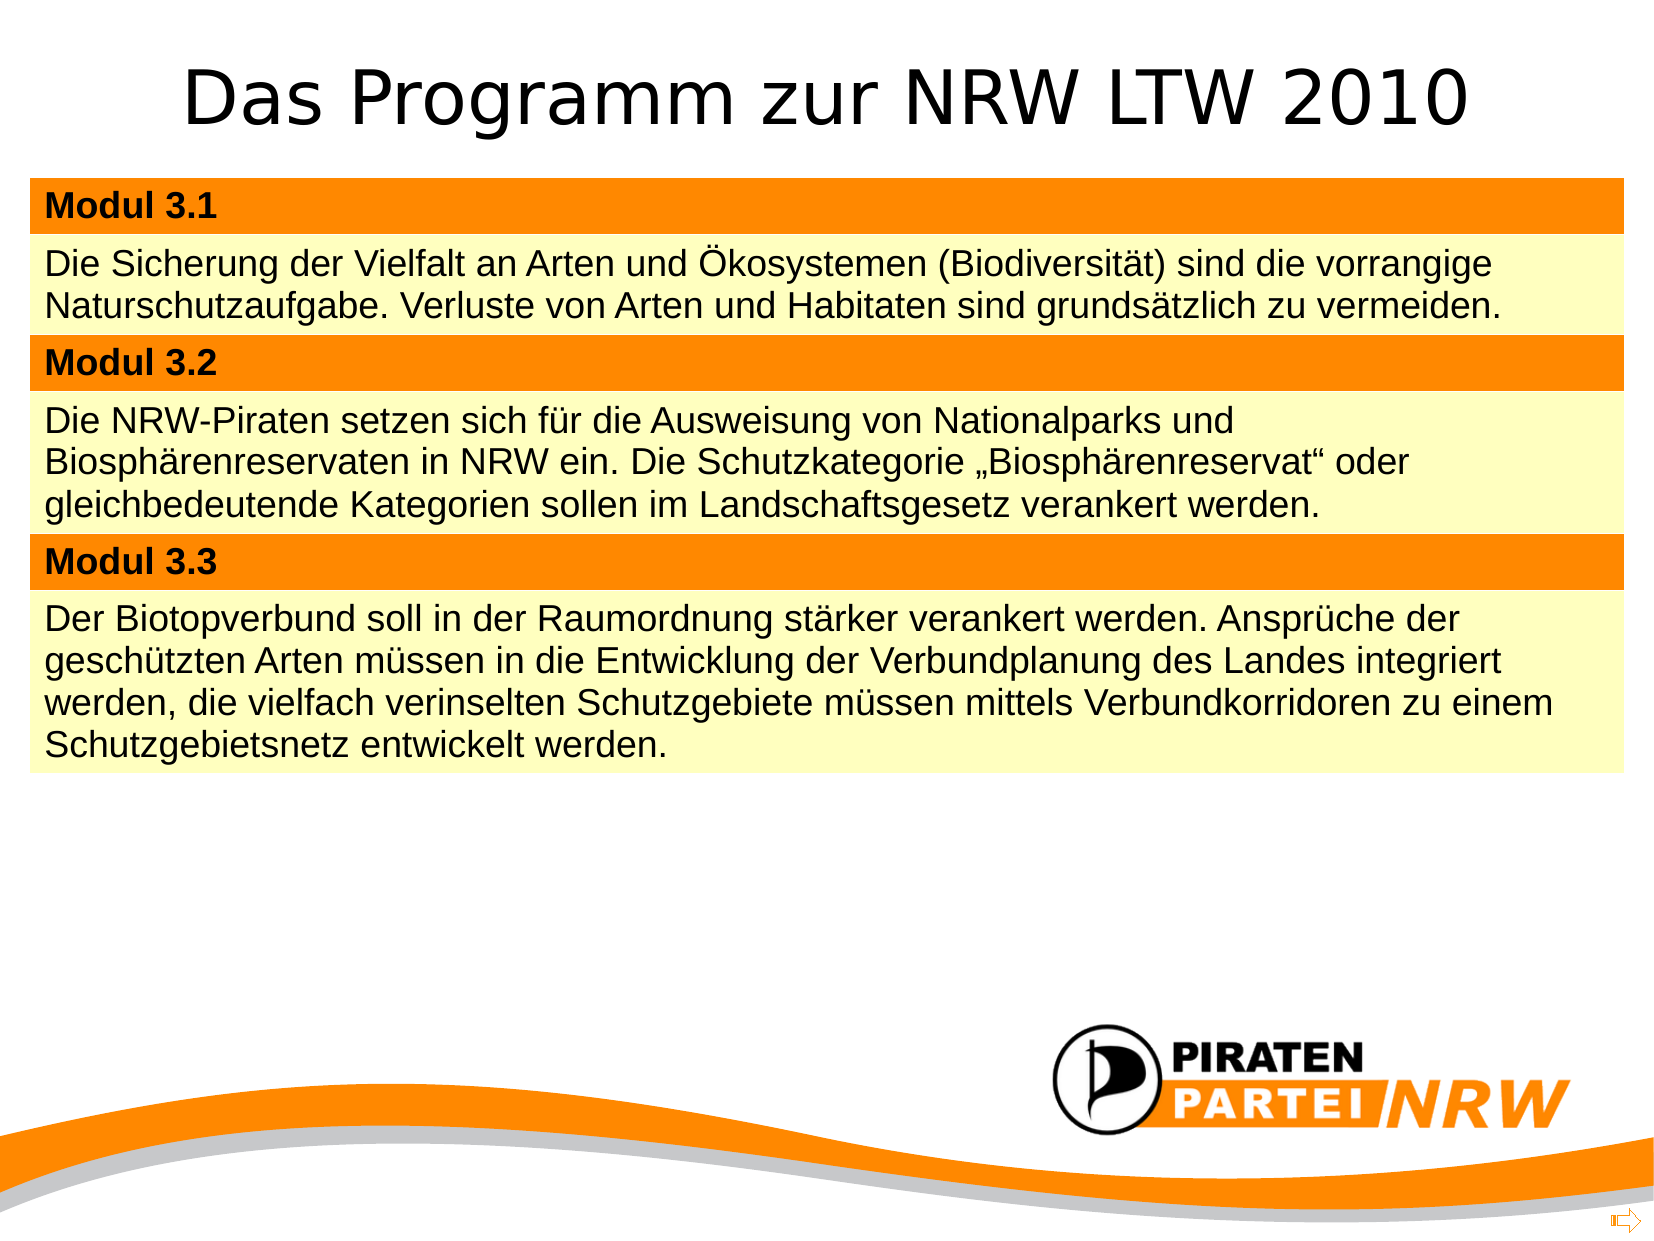

# Das Programm zur NRW LTW 2010
| Modul 3.1 |
| --- |
| Die Sicherung der Vielfalt an Arten und Ökosystemen (Biodiversität) sind die vorrangige Naturschutzaufgabe. Verluste von Arten und Habitaten sind grundsätzlich zu vermeiden. |
| Modul 3.2 |
| Die NRW-Piraten setzen sich für die Ausweisung von Nationalparks und Biosphärenreservaten in NRW ein. Die Schutzkategorie „Biosphärenreservat“ oder gleichbedeutende Kategorien sollen im Landschaftsgesetz verankert werden. |
| Modul 3.3 |
| Der Biotopverbund soll in der Raumordnung stärker verankert werden. Ansprüche der geschützten Arten müssen in die Entwicklung der Verbundplanung des Landes integriert werden, die vielfach verinselten Schutzgebiete müssen mittels Verbundkorridoren zu einem Schutzgebietsnetz entwickelt werden. |